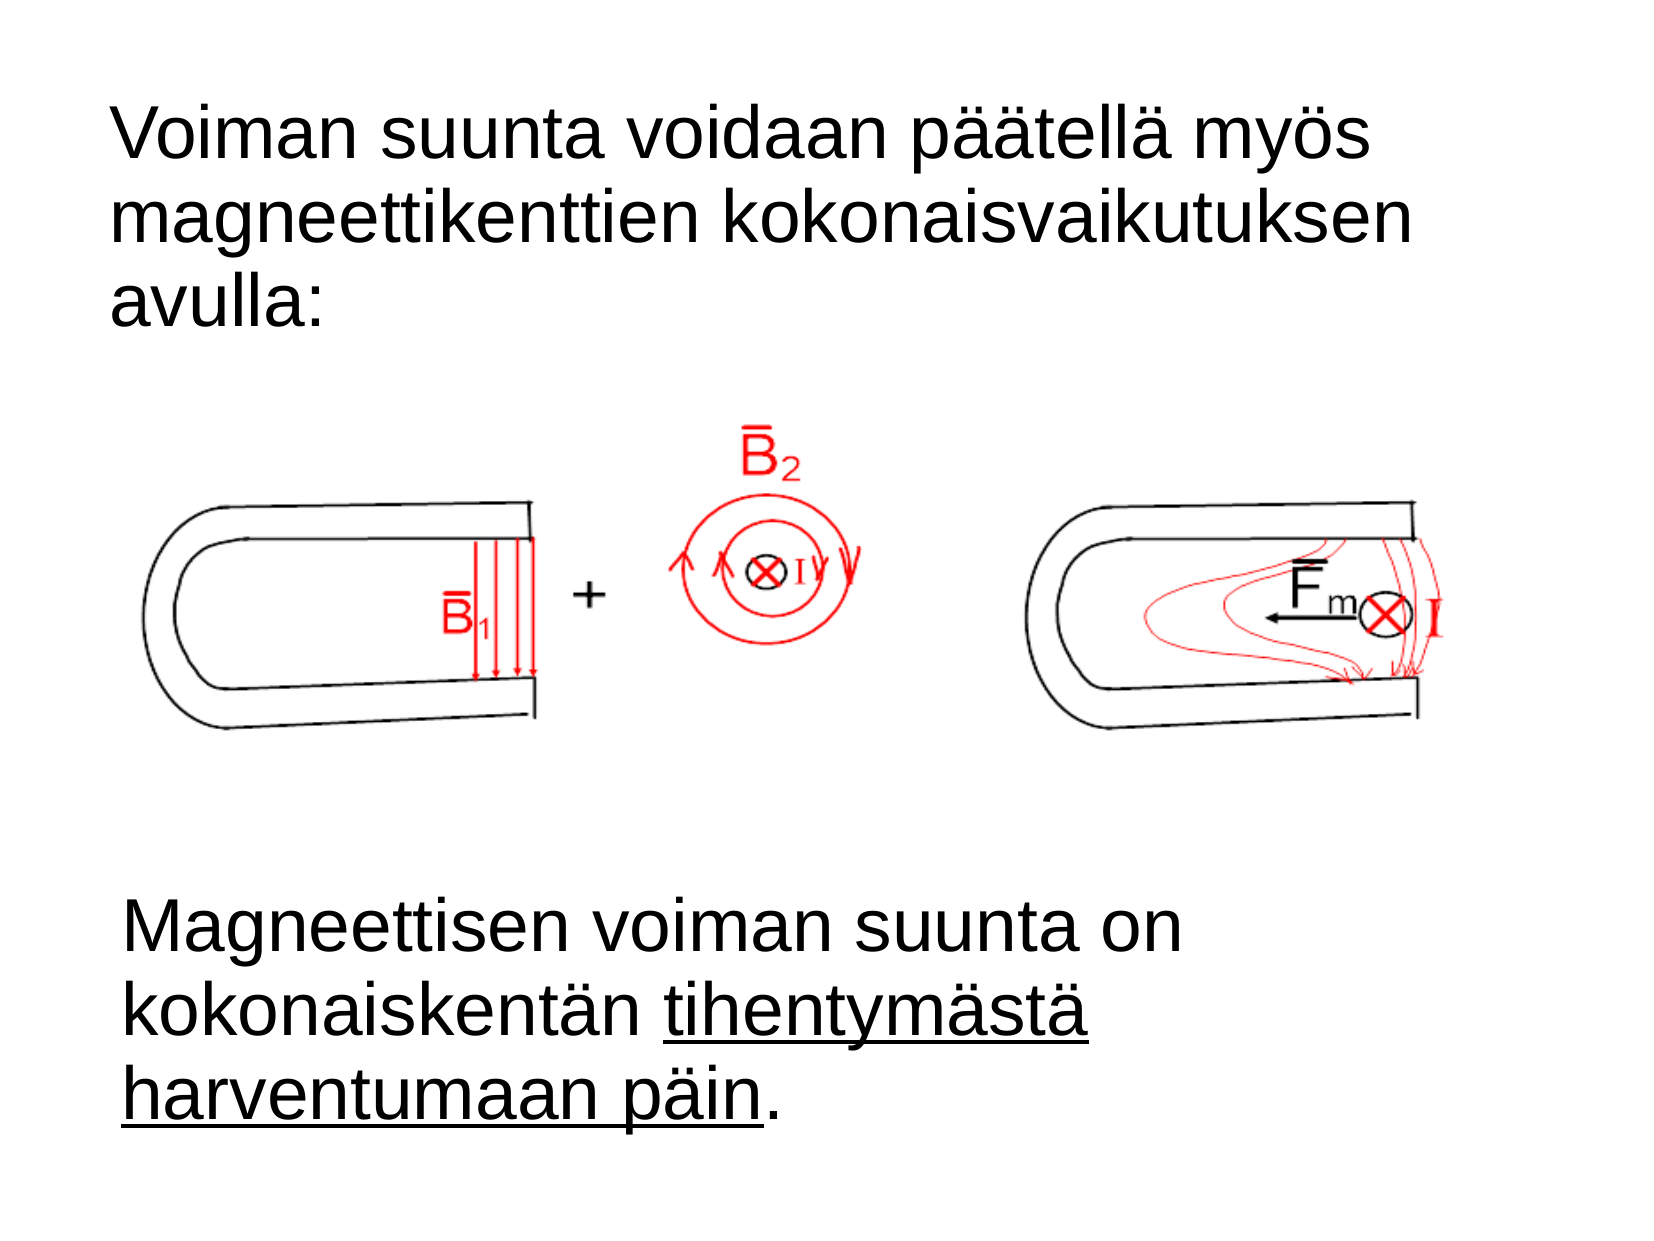

Voiman suunta voidaan päätellä myös magneettikenttien kokonaisvaikutuksen avulla:
Magneettisen voiman suunta on kokonaiskentän tihentymästä harventumaan päin.